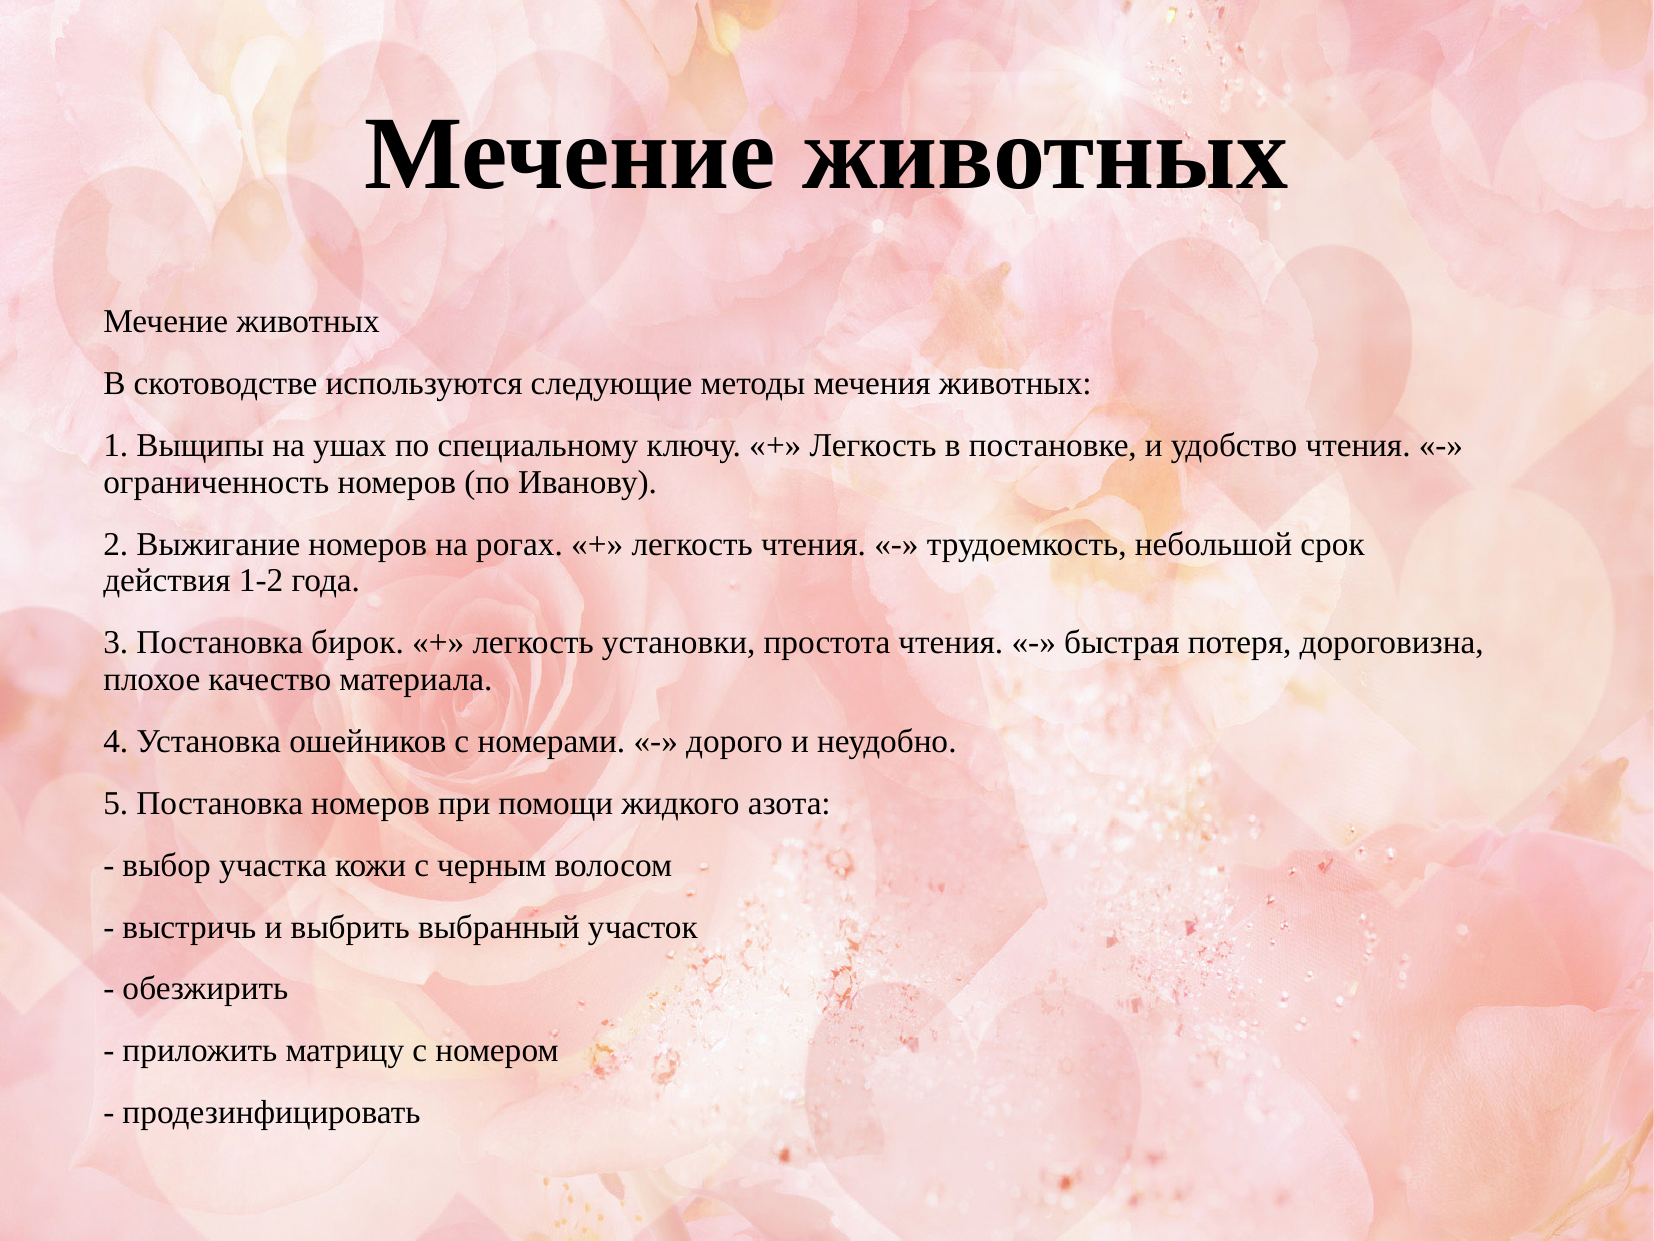

# Мечение животных
Мечение животных
В скотоводстве используются следующие методы мечения животных:
1. Выщипы на ушах по специальному ключу. «+» Легкость в постановке, и удобство чтения. «-» ограниченность номеров (по Иванову).
2. Выжигание номеров на рогах. «+» легкость чтения. «-» трудоемкость, небольшой срок действия 1-2 года.
3. Постановка бирок. «+» легкость установки, простота чтения. «-» быстрая потеря, дороговизна, плохое качество материала.
4. Установка ошейников с номерами. «-» дорого и неудобно.
5. Постановка номеров при помощи жидкого азота:
- выбор участка кожи с черным волосом
- выстричь и выбрить выбранный участок
- обезжирить
- приложить матрицу с номером
- продезинфицировать